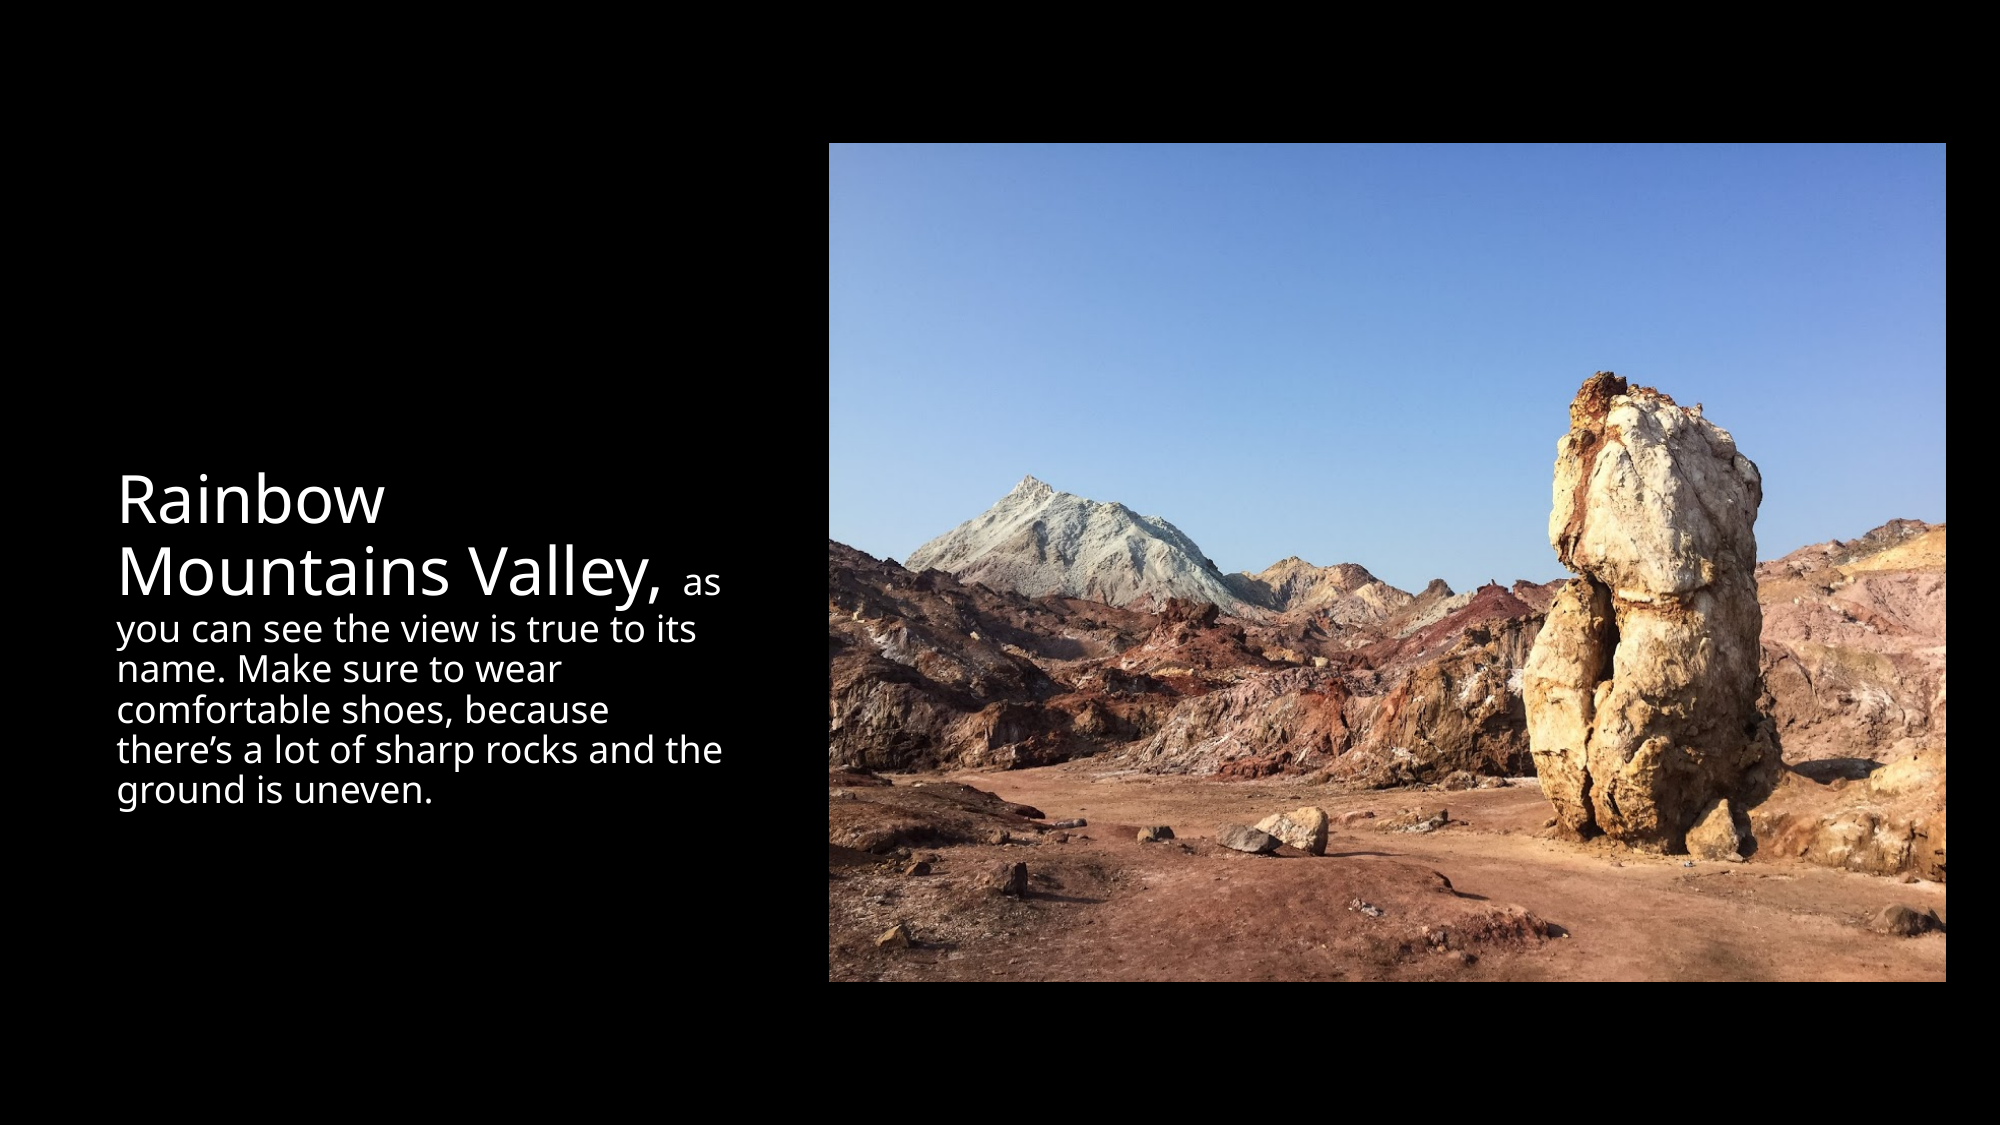

# Rainbow Mountains Valley, as you can see the view is true to its name. Make sure to wear comfortable shoes, because there’s a lot of sharp rocks and the ground is uneven.